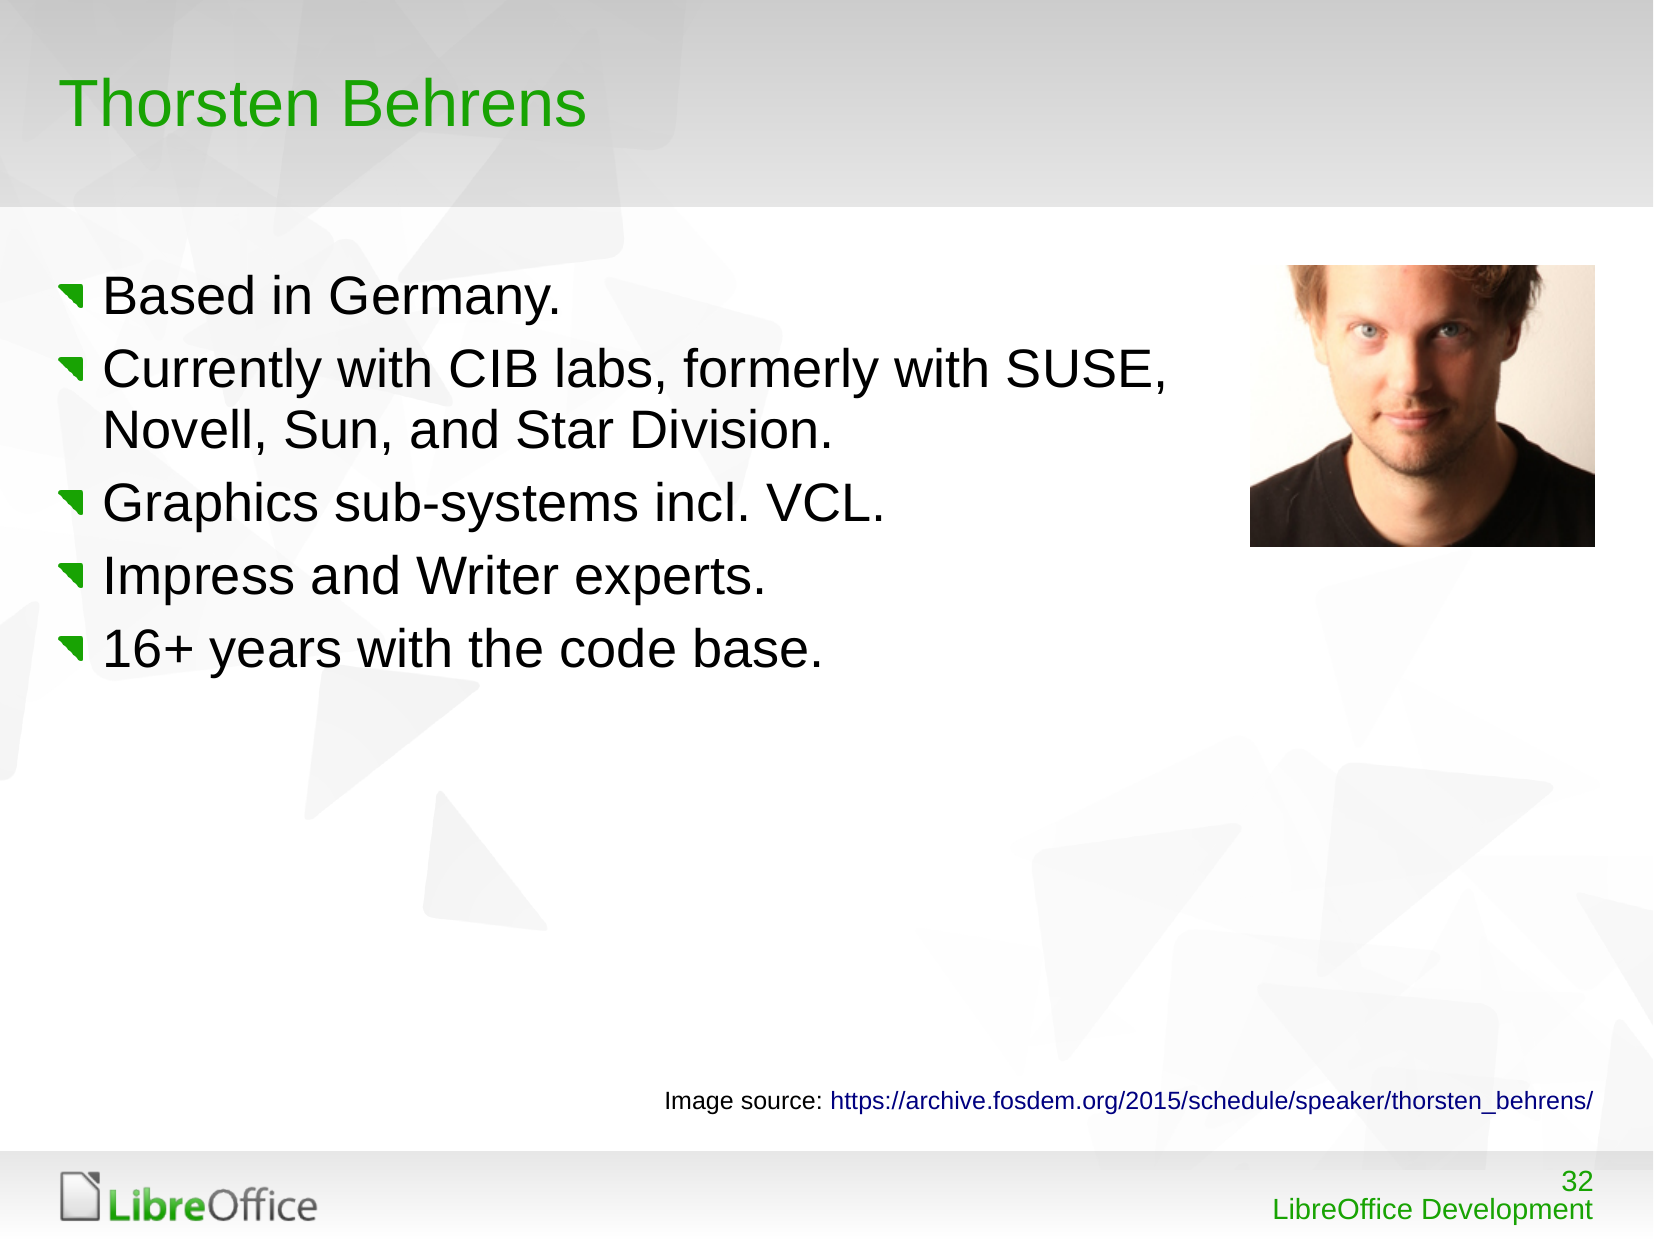

# Thorsten Behrens
Based in Germany.
Currently with CIB labs, formerly with SUSE, Novell, Sun, and Star Division.
Graphics sub-systems incl. VCL.
Impress and Writer experts.
16+ years with the code base.
Image source: https://archive.fosdem.org/2015/schedule/speaker/thorsten_behrens/
32
LibreOffice Development